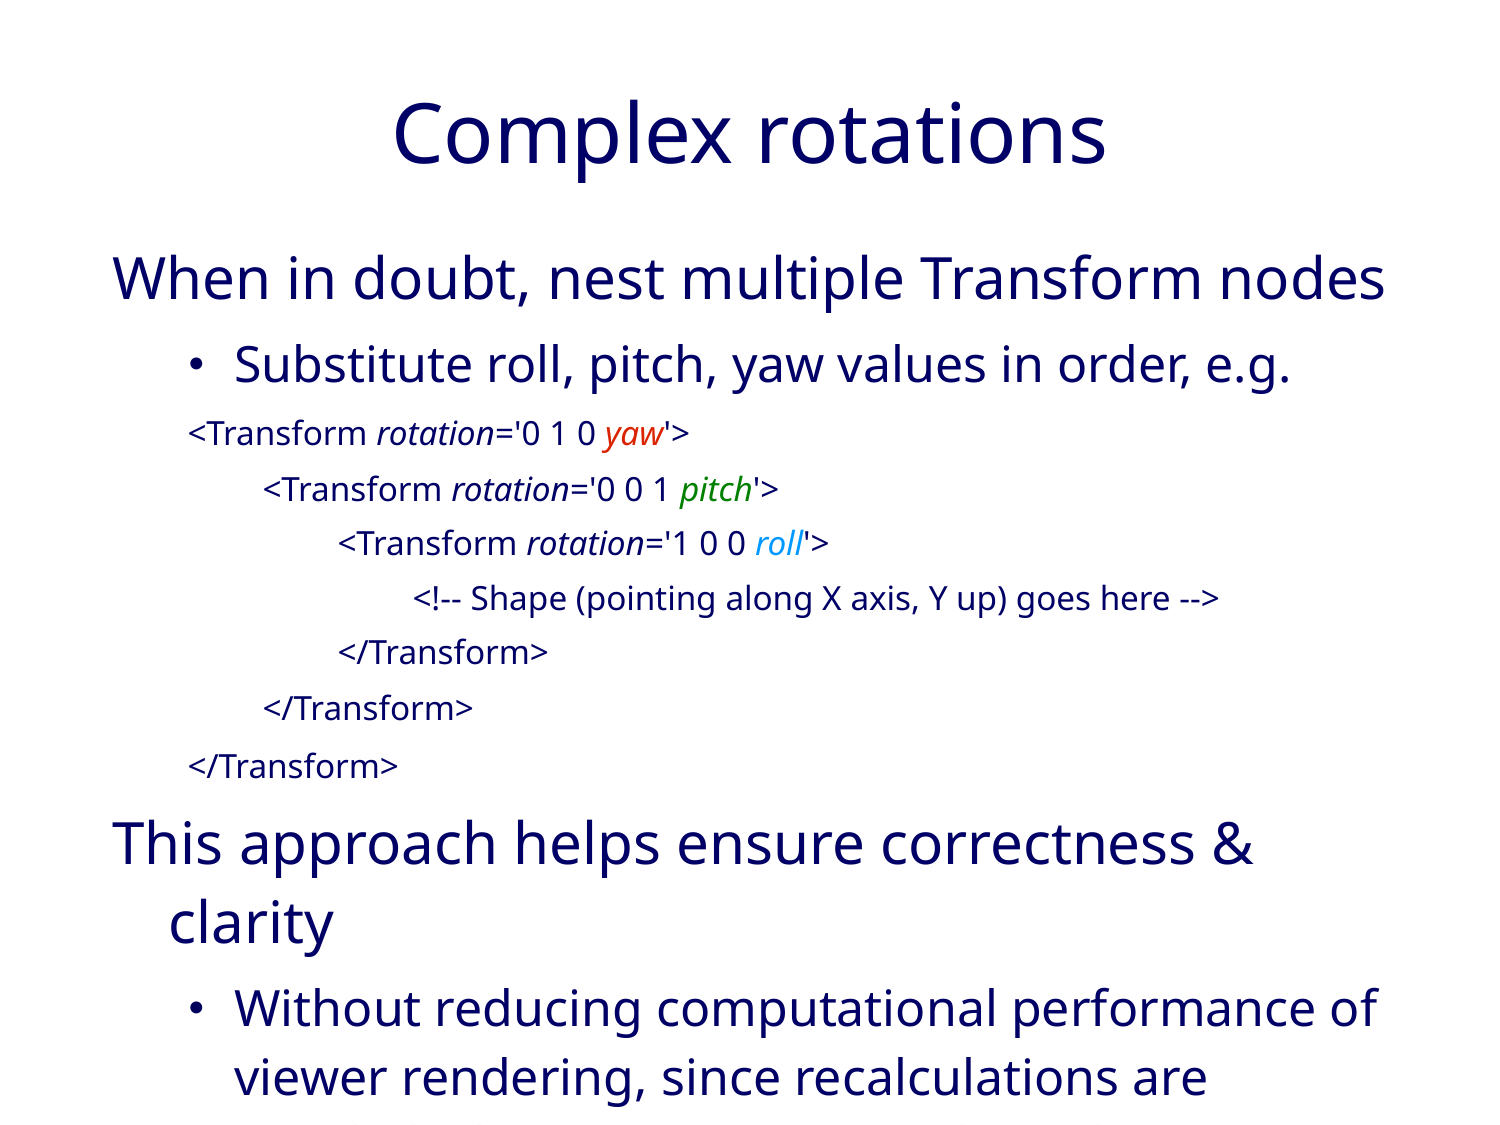

# Complex rotations
When in doubt, nest multiple Transform nodes
Substitute roll, pitch, yaw values in order, e.g.
<Transform rotation='0 1 0 yaw'>
<Transform rotation='0 0 1 pitch'>
<Transform rotation='1 0 0 roll'>
<!-- Shape (pointing along X axis, Y up) goes here -->
</Transform>
</Transform>
</Transform>
This approach helps ensure correctness & clarity
Without reducing computational performance of viewer rendering, since recalculations are avoided whenever no intermediate changes occur in the composite transformation matrix